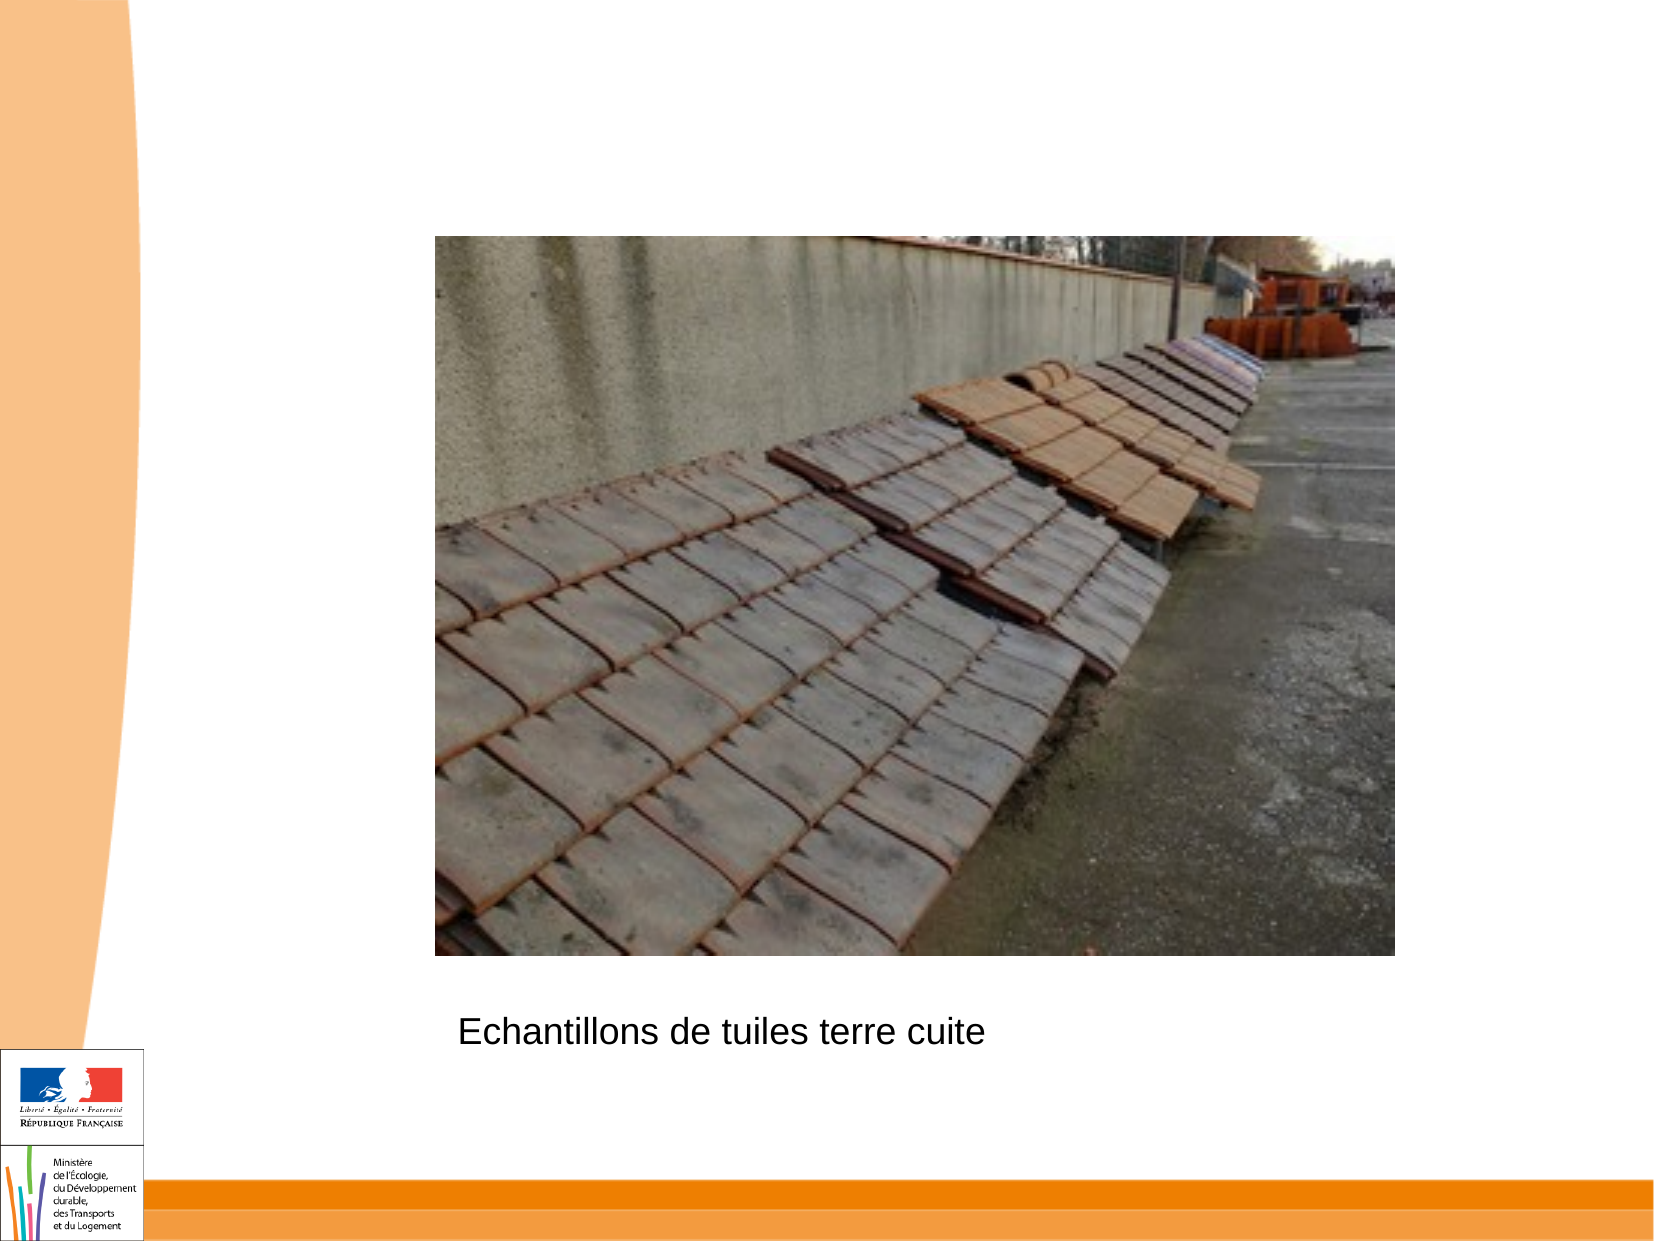

#
Echantillons de tuilles
Echantillons de tuiles terre cuite